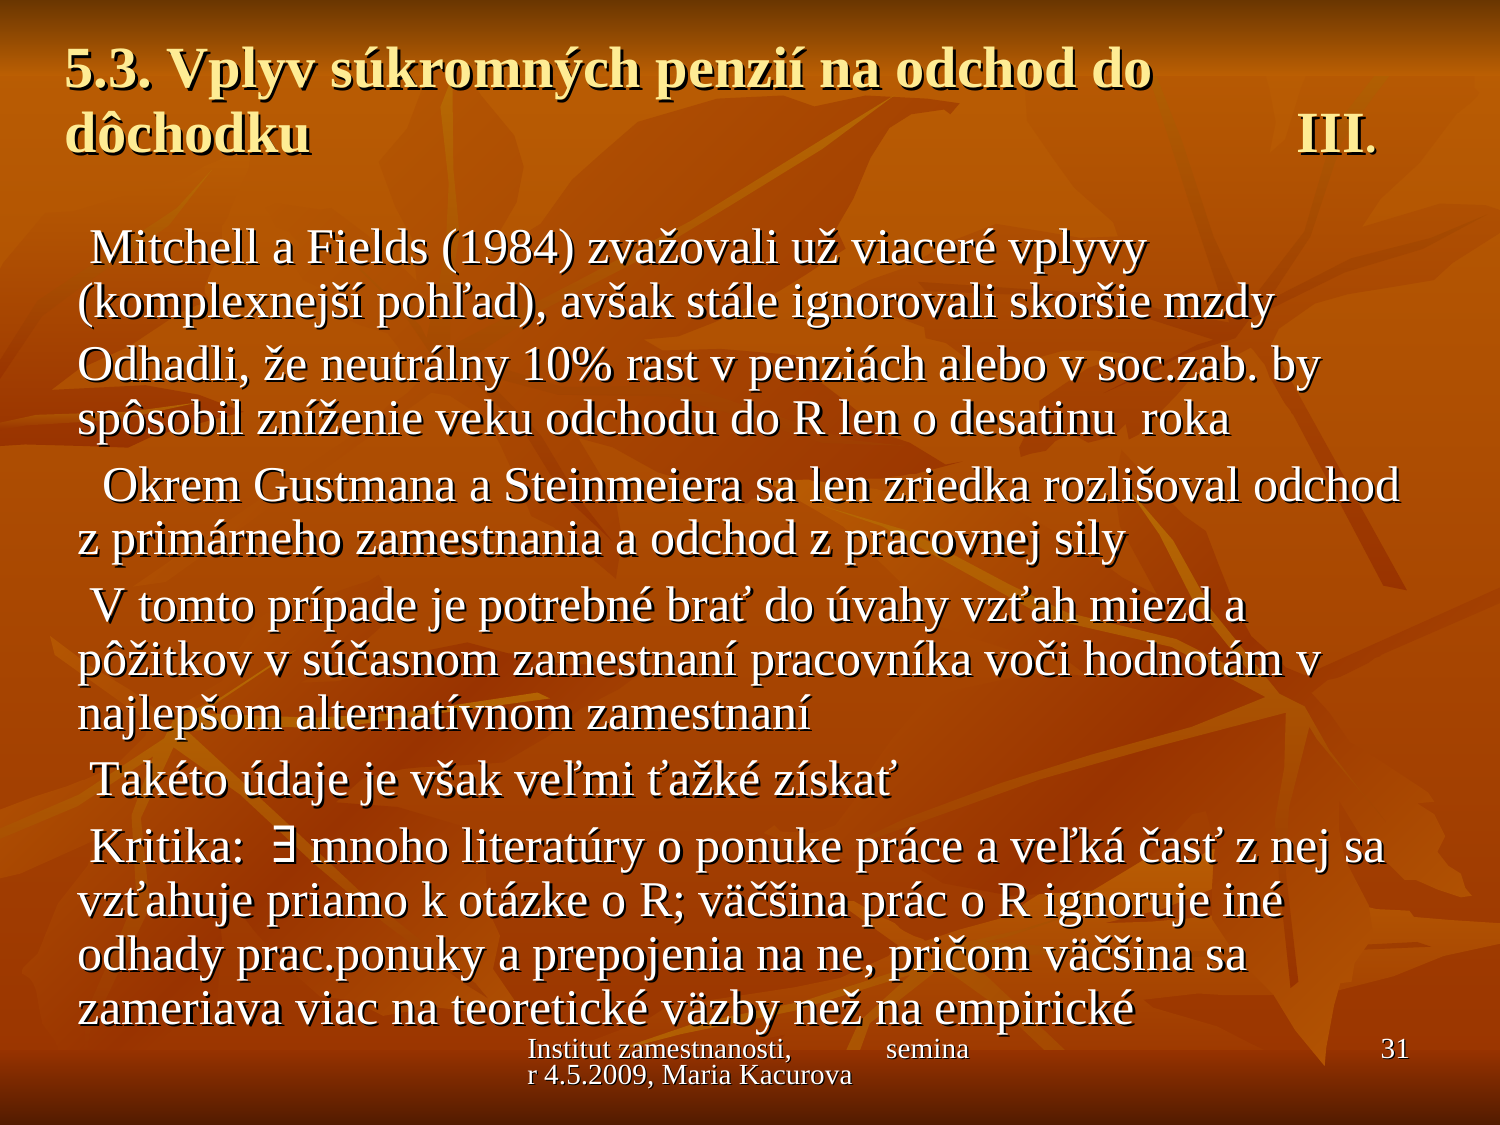

# 5.3. Vplyv súkromných penzií na odchod do dôchodku III.
 Mitchell a Fields (1984) zvažovali už viaceré vplyvy (komplexnejší pohľad), avšak stále ignorovali skoršie mzdy
Odhadli, že neutrálny 10% rast v penziách alebo v soc.zab. by spôsobil zníženie veku odchodu do R len o desatinu roka
 Okrem Gustmana a Steinmeiera sa len zriedka rozlišoval odchod z primárneho zamestnania a odchod z pracovnej sily
 V tomto prípade je potrebné brať do úvahy vzťah miezd a pôžitkov v súčasnom zamestnaní pracovníka voči hodnotám v najlepšom alternatívnom zamestnaní
 Takéto údaje je však veľmi ťažké získať
 Kritika: ∃ mnoho literatúry o ponuke práce a veľká časť z nej sa vzťahuje priamo k otázke o R; väčšina prác o R ignoruje iné odhady prac.ponuky a prepojenia na ne, pričom väčšina sa zameriava viac na teoretické väzby než na empirické
Institut zamestnanosti, seminar 4.5.2009, Maria Kacurova
31